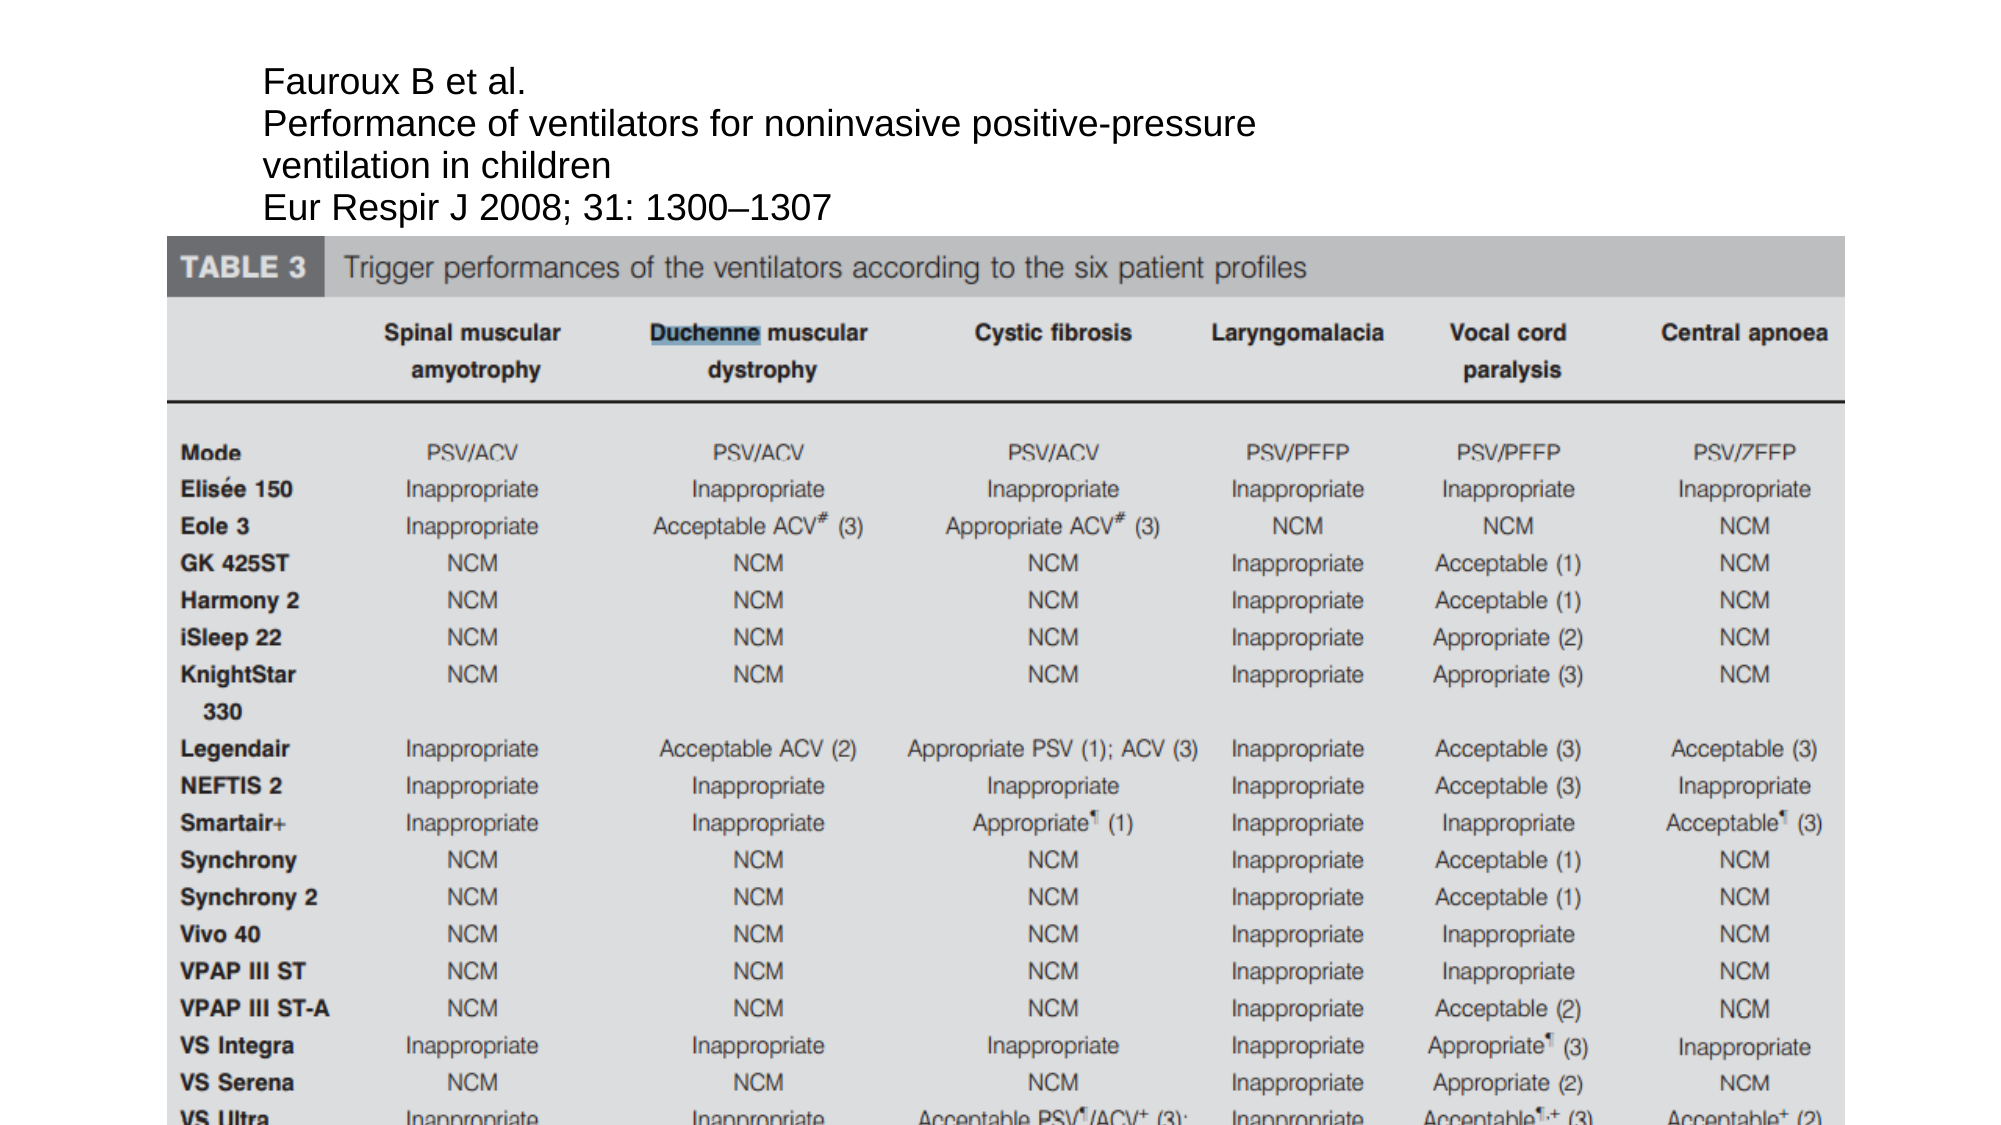

Fauroux B et al.
Performance of ventilators for noninvasive positive-pressure
ventilation in children
Eur Respir J 2008; 31: 1300–1307
#